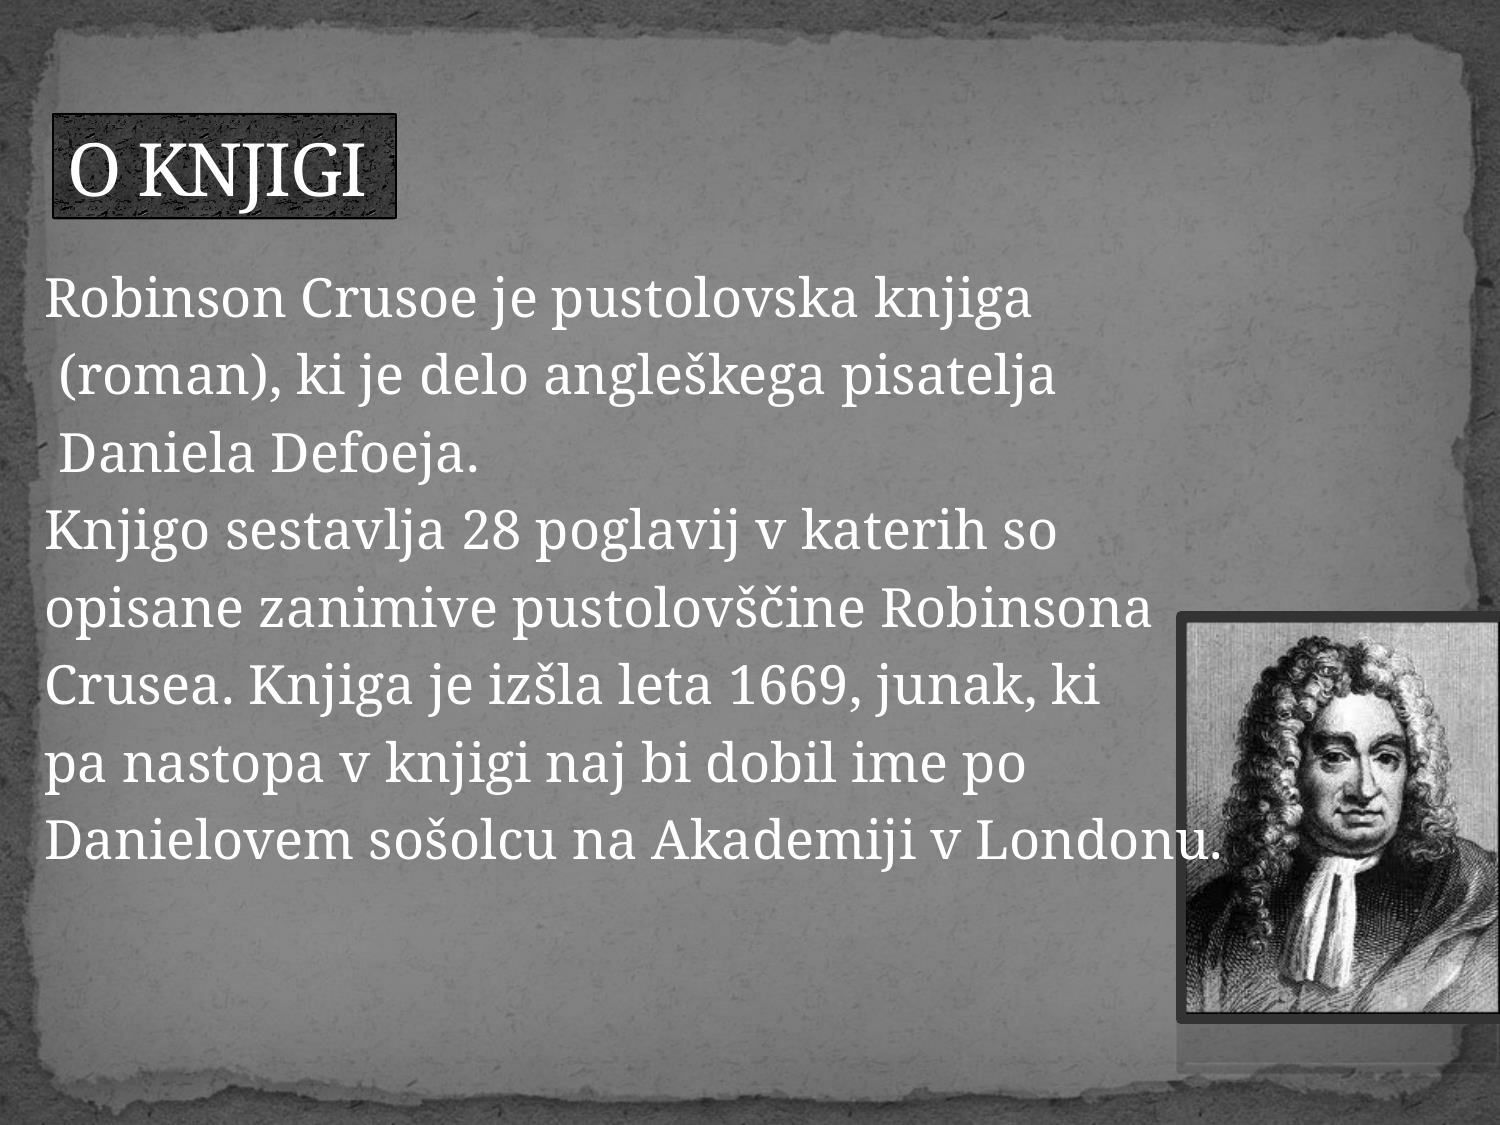

O KNJIGI
# Robinson Crusoe je pustolovska knjiga
 (roman), ki je delo angleškega pisatelja
 Daniela Defoeja.
Knjigo sestavlja 28 poglavij v katerih so
opisane zanimive pustolovščine Robinsona
Crusea. Knjiga je izšla leta 1669, junak, ki
pa nastopa v knjigi naj bi dobil ime po
Danielovem sošolcu na Akademiji v Londonu.